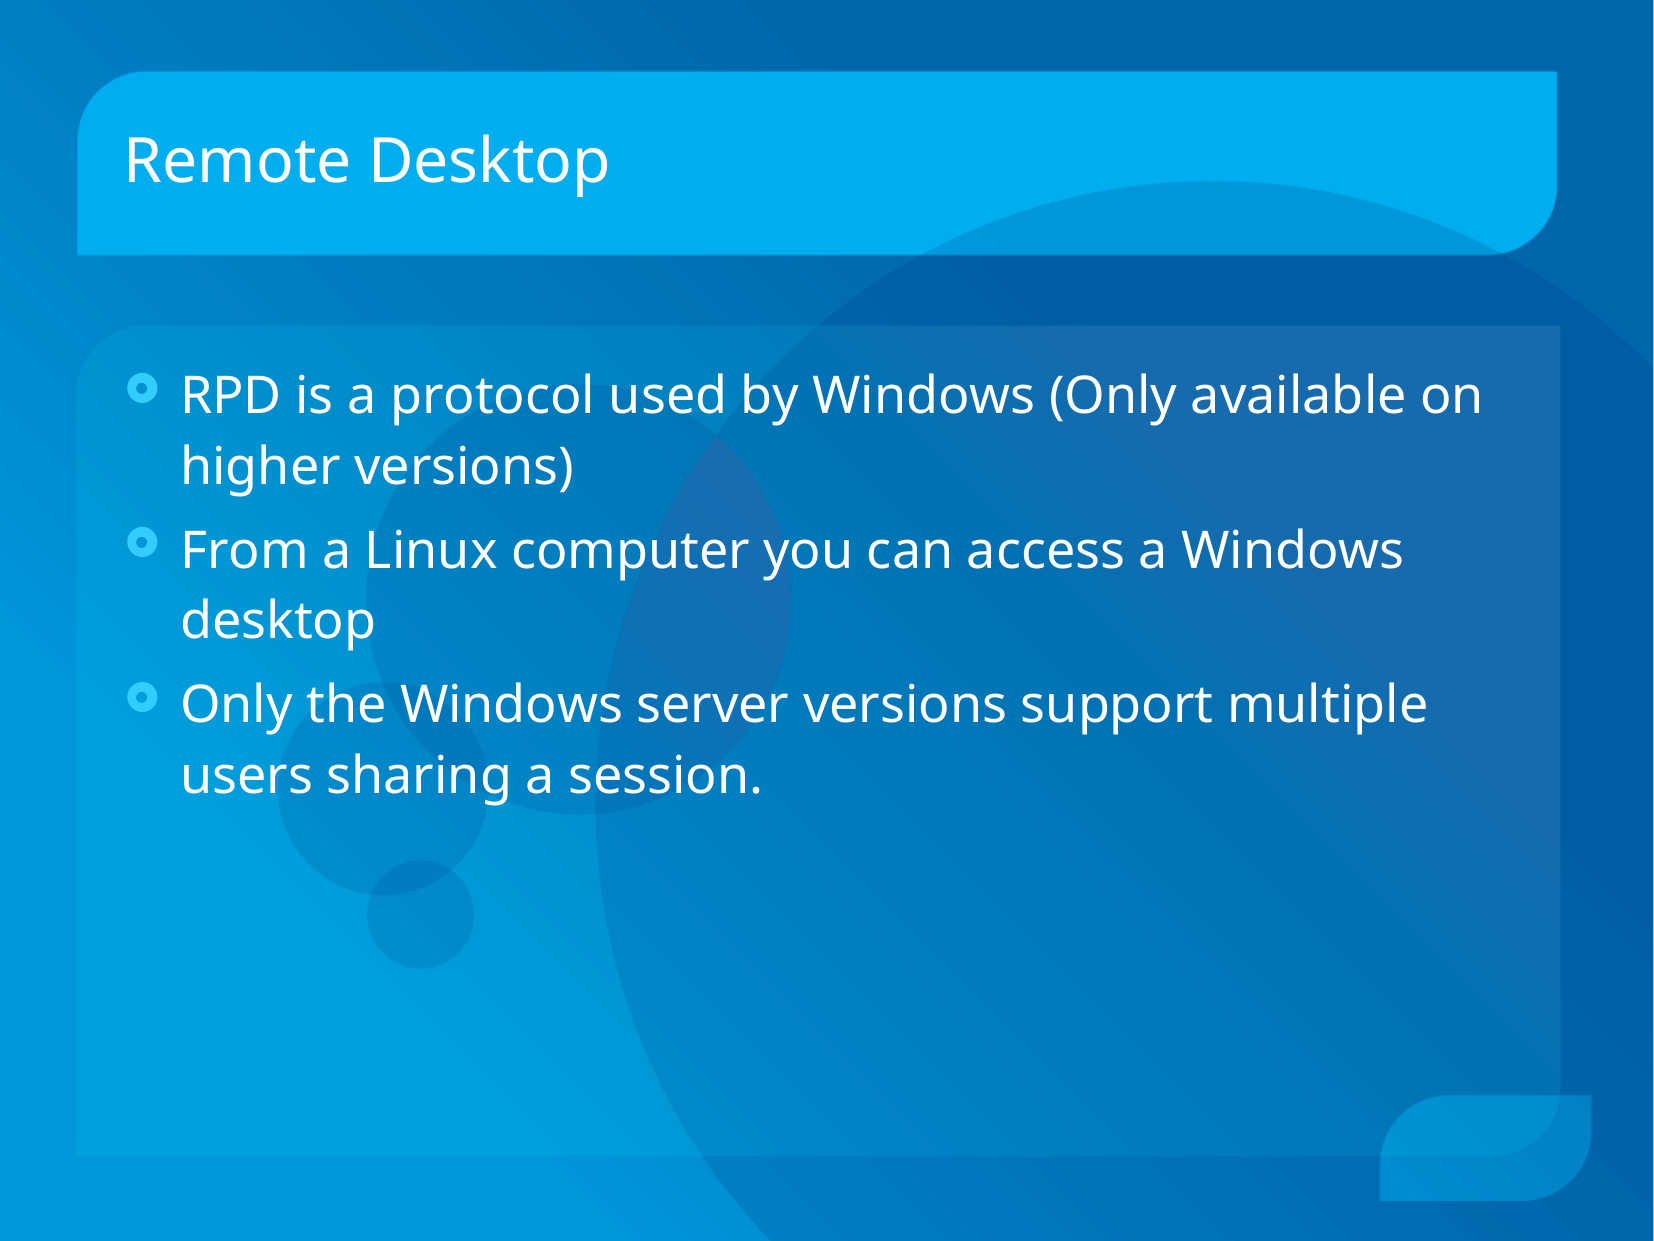

# Remote Desktop
RPD is a protocol used by Windows (Only available on higher versions)
From a Linux computer you can access a Windows desktop
Only the Windows server versions support multiple users sharing a session.